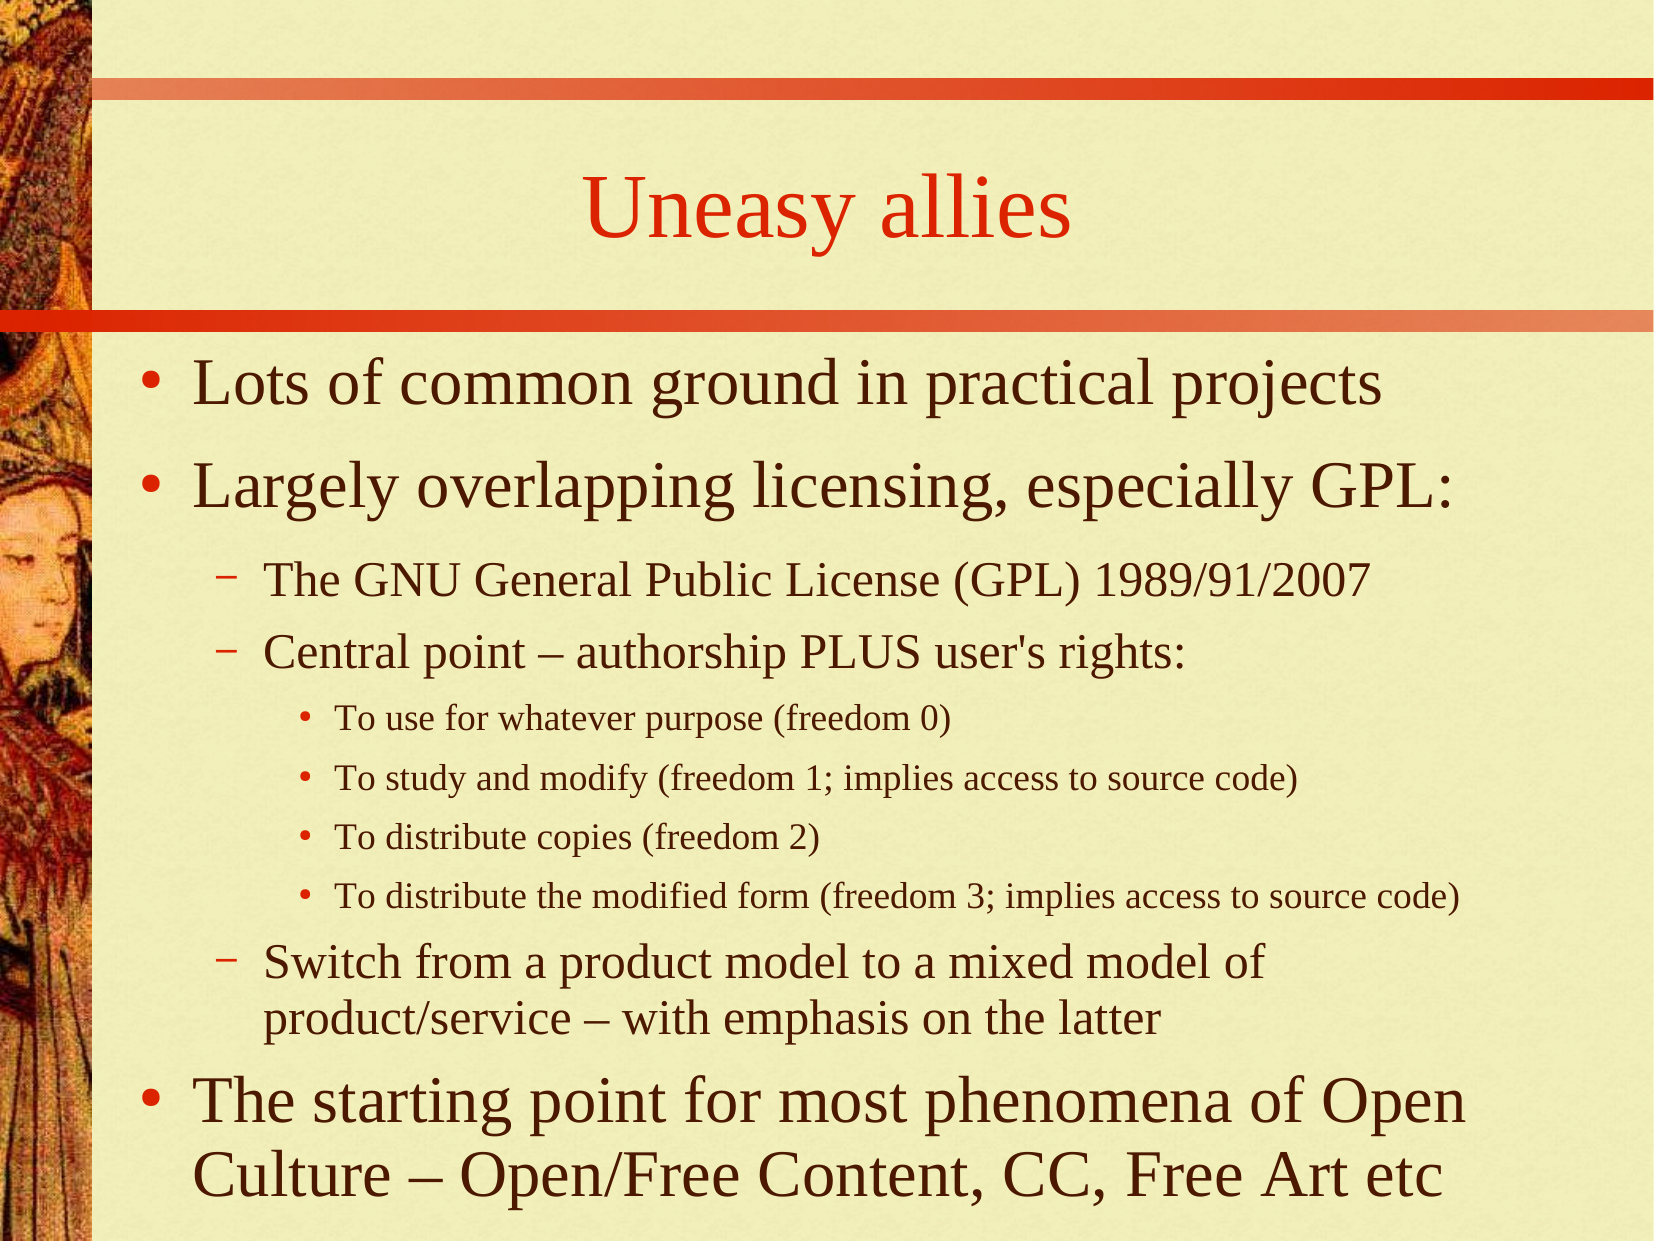

# Uneasy allies
Lots of common ground in practical projects
Largely overlapping licensing, especially GPL:
The GNU General Public License (GPL) 1989/91/2007
Central point – authorship PLUS user's rights:
To use for whatever purpose (freedom 0)
To study and modify (freedom 1; implies access to source code)
To distribute copies (freedom 2)
To distribute the modified form (freedom 3; implies access to source code)
Switch from a product model to a mixed model of product/service – with emphasis on the latter
The starting point for most phenomena of Open Culture – Open/Free Content, CC, Free Art etc